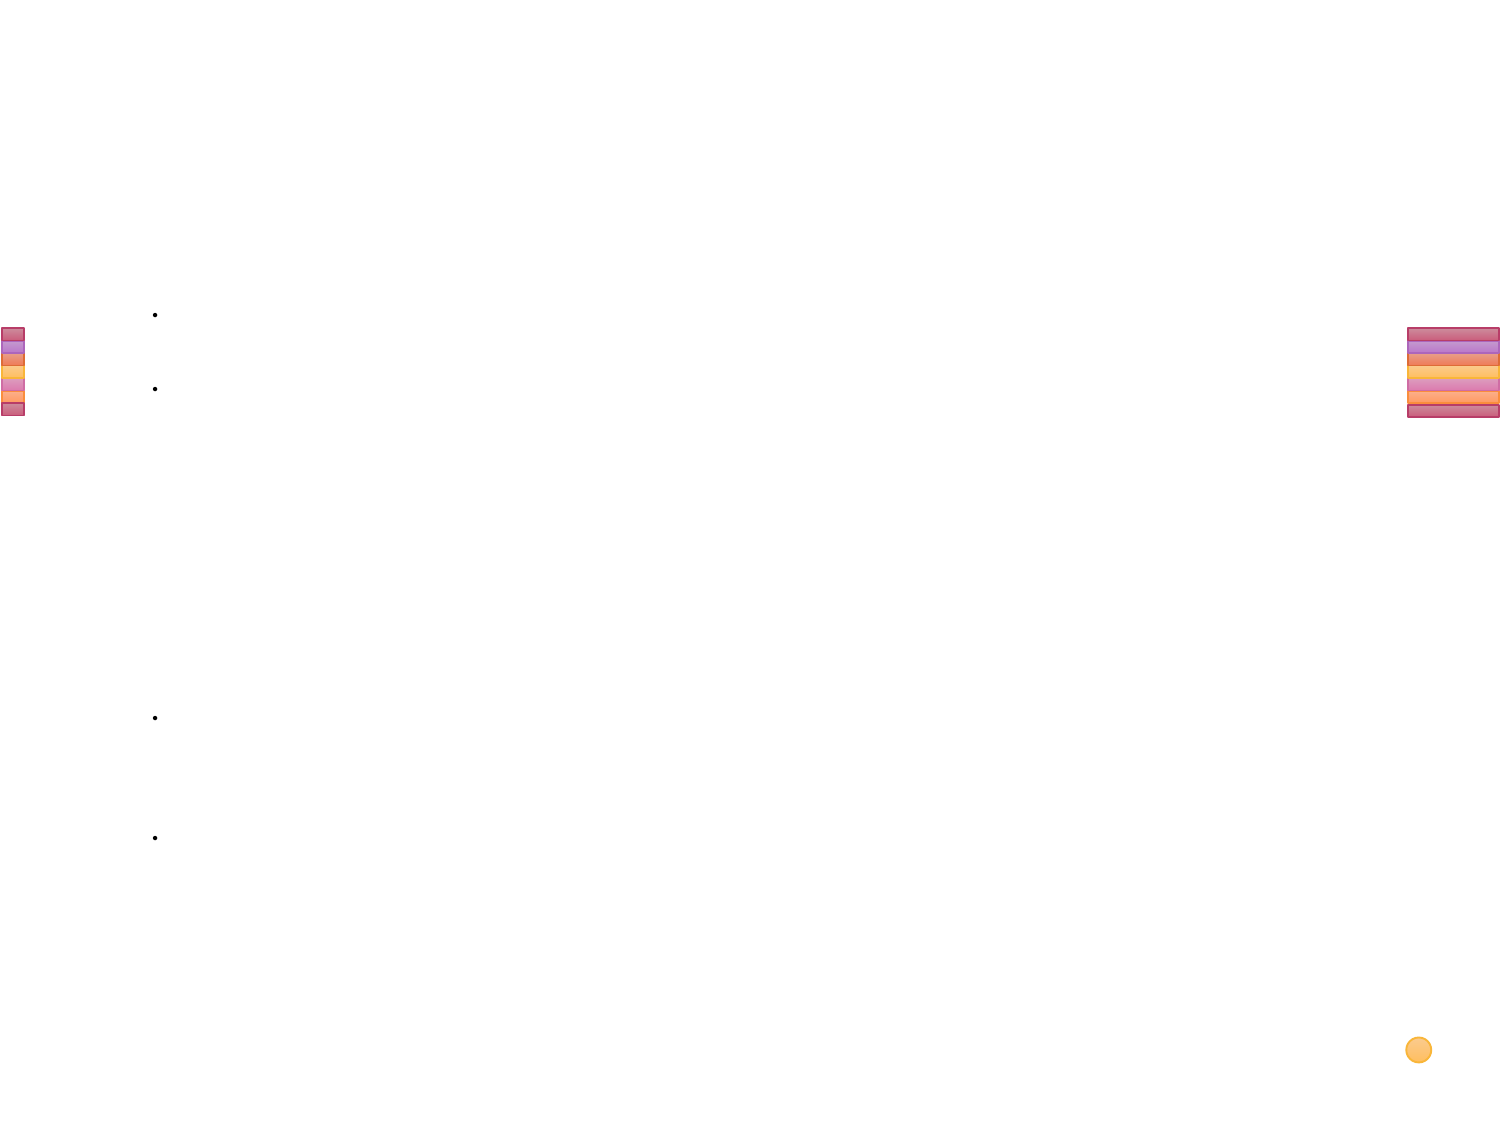

V.- FLEXIBILIDAD ESPACIAL
(IV)
# conclusiones respecto de las causas ETOP y su control judicial:
1) Las medidas de movilidad geográfica tienen por finalidad promocionar una mejora en la competitividad y en la productividad de la empresa, así como en la mejor organización de sus sistemas de trabajo, sin que sea precisa una situación de crisis empresarial.
2) En un intento de anudar causas y fines en el seno de la movilidad geográfica podemos definir:
Causas económicas cuando de los resultados de la empresa se desprenda una situación económica desfavorable, pero no necesariamente negativa que requiera la medida para mejorar la competitividad o la productividad, sin que sea necesario que se dé cualquiera de las circunstancias o indicios previstos en el art.51.1 ET.
Causas técnicas cuando se produzcan cambios, entre otros, en el ámbito de los medios o instrumentos de producción, que requieran de la medida para mejorar la competitividad o la productividad de la empresa o la organización de sus sistemas de trabajo
Causas organizativas causas organizativas cuando se produzcan cambios, entre otros, en el ámbito de los sistemas y métodos de trabajo del personal o en el modo de organizar la producción que exijan un traslado para mejorar la competitividad o la productividad de la empresa, o la organización de sus sistemas de trabajo.
Causas productivas cuando se produzcan cambios, entre otros, en la demanda de los productos o servicios que la empresa pretende colocar en el mercado o contrataciones referidas a la actividad empresarial que requieran la adopción de la medida.